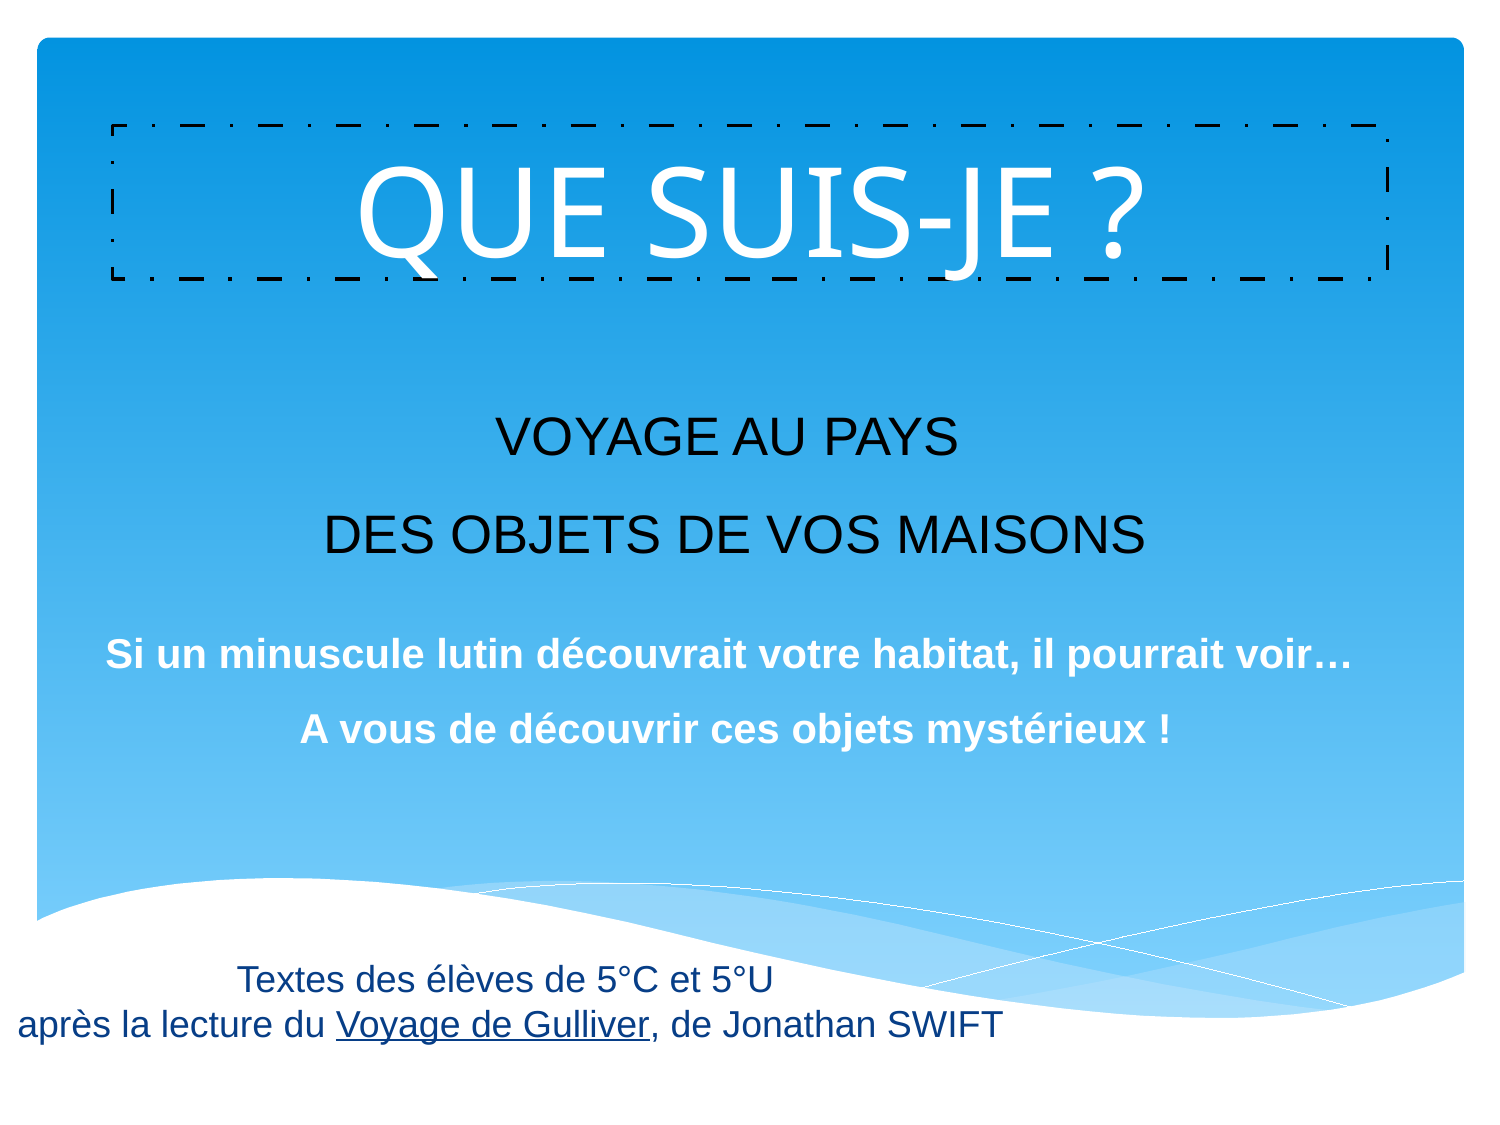

# QUE SUIS-JE ?
VOYAGE AU PAYS
DES OBJETS DE VOS MAISONS
Si un minuscule lutin découvrait votre habitat, il pourrait voir…
A vous de découvrir ces objets mystérieux !
Textes des élèves de 5°C et 5°U
après la lecture du Voyage de Gulliver, de Jonathan SWIFT